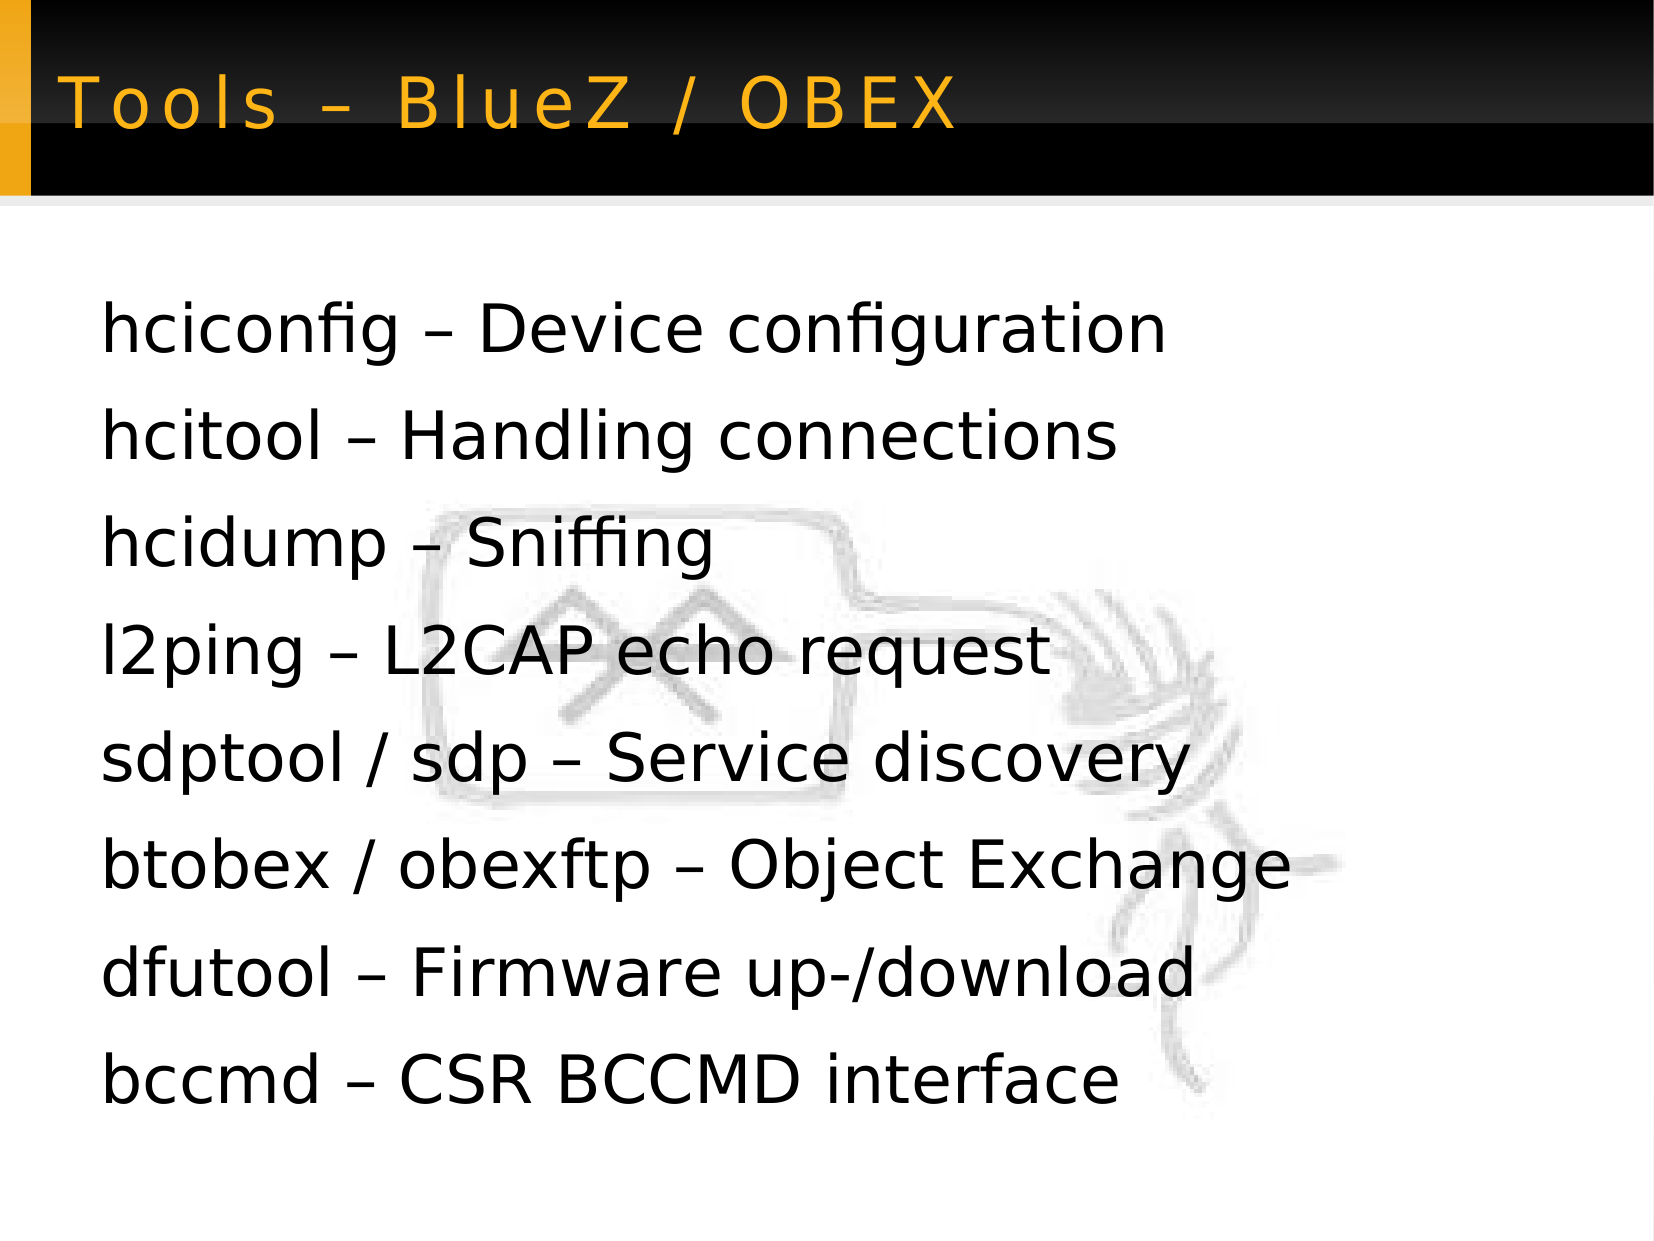

# Tools – BlueZ / OBEX
hciconfig – Device configuration
hcitool – Handling connections
hcidump – Sniffing
l2ping – L2CAP echo request
sdptool / sdp – Service discovery
btobex / obexftp – Object Exchange
dfutool – Firmware up-/download
bccmd – CSR BCCMD interface